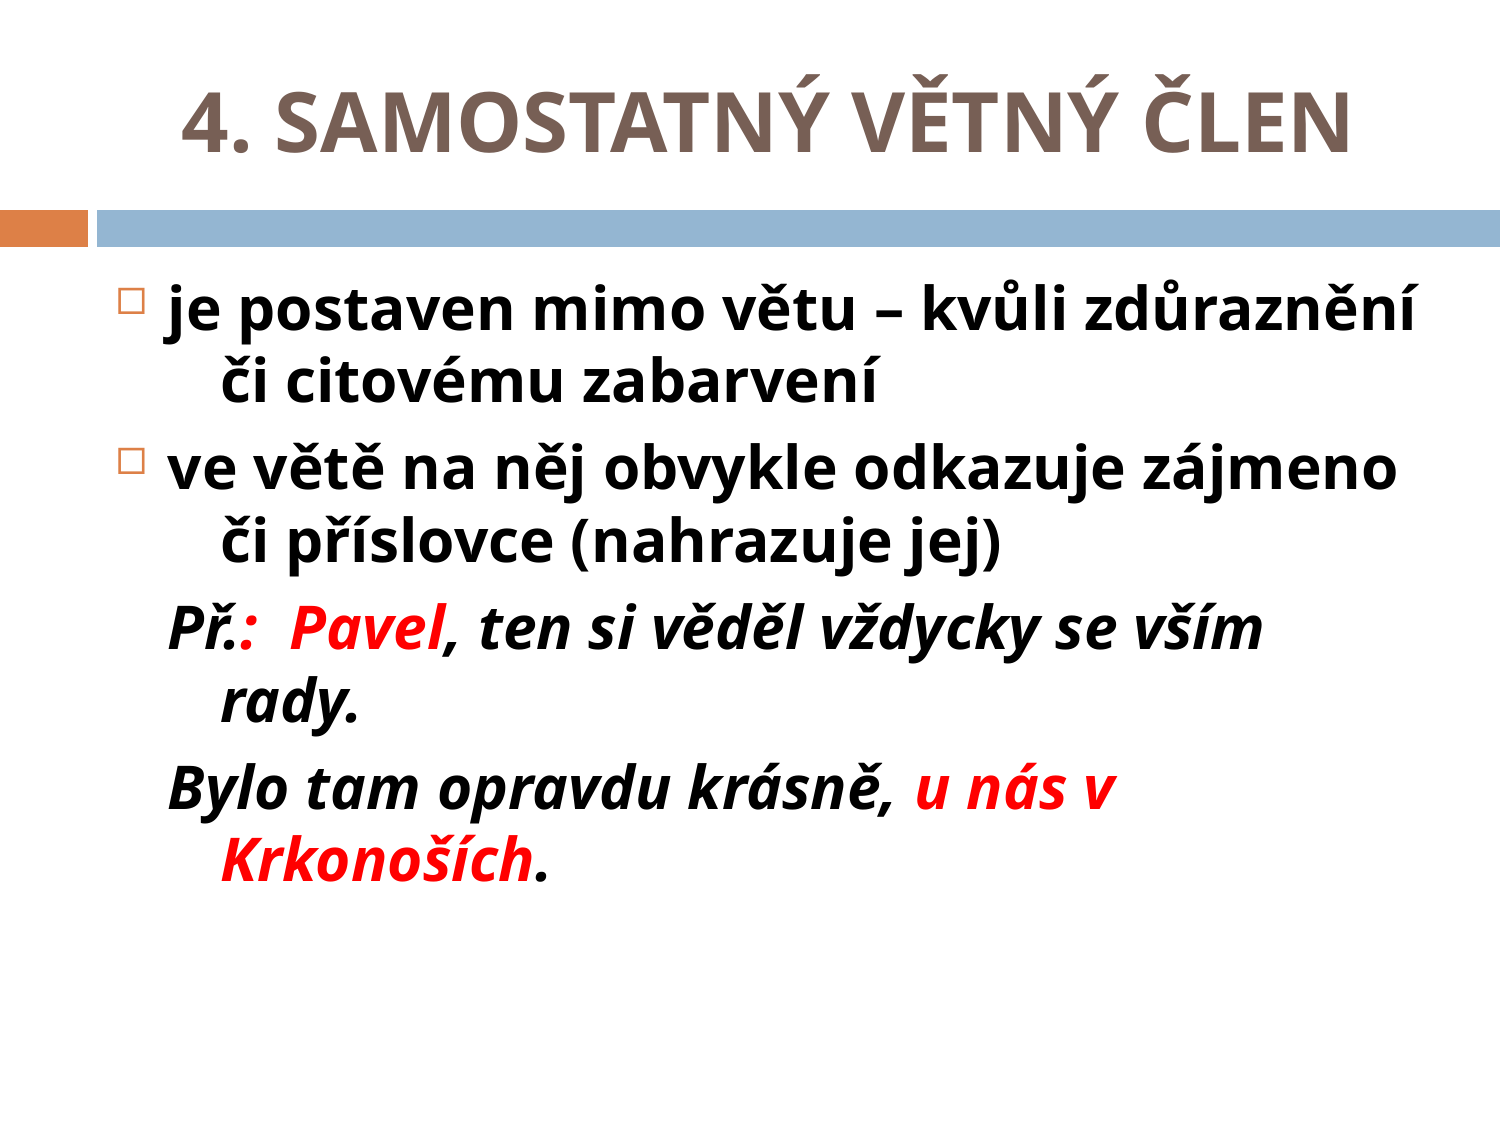

# 4. SAMOSTATNÝ VĚTNÝ ČLEN
je postaven mimo větu – kvůli zdůraznění či citovému zabarvení
ve větě na něj obvykle odkazuje zájmeno či příslovce (nahrazuje jej)
Př.: Pavel, ten si věděl vždycky se vším rady.
Bylo tam opravdu krásně, u nás v Krkonoších.